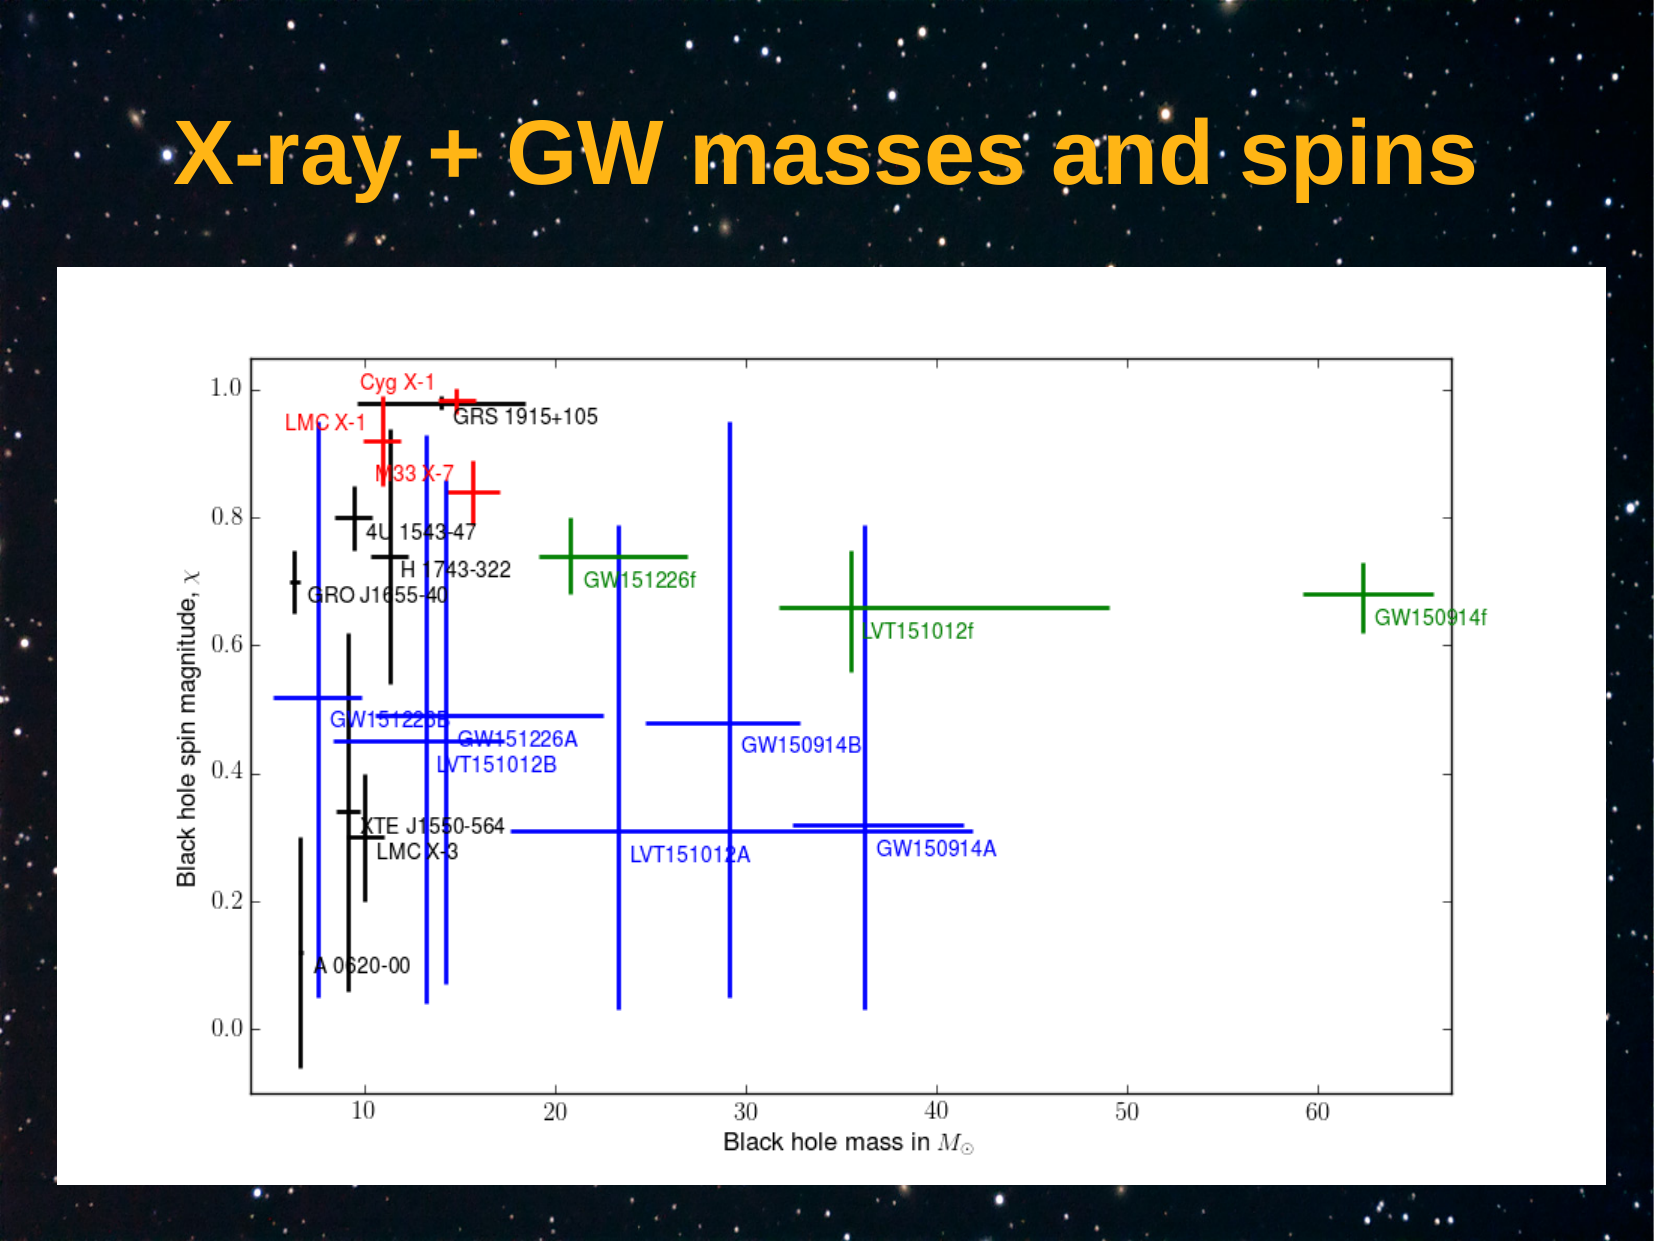

# X-ray + GW masses and spins